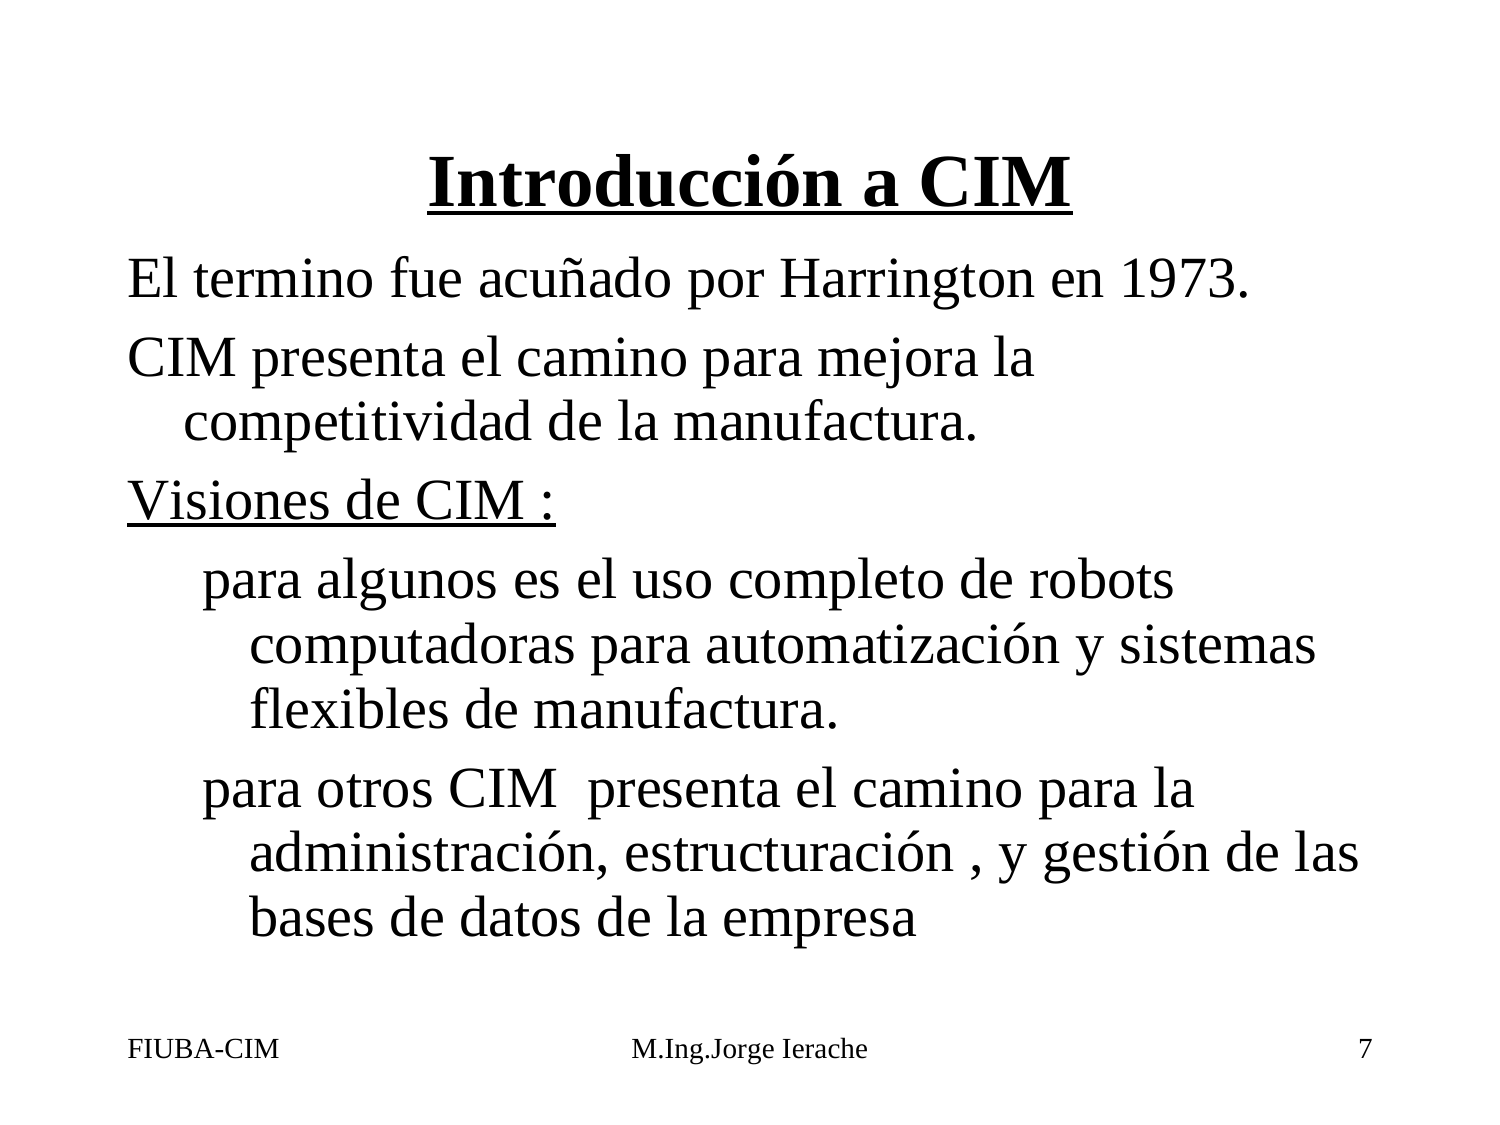

# Introducción a CIM
El termino fue acuñado por Harrington en 1973.
CIM presenta el camino para mejora la competitividad de la manufactura.
Visiones de CIM :
para algunos es el uso completo de robots computadoras para automatización y sistemas flexibles de manufactura.
para otros CIM presenta el camino para la administración, estructuración , y gestión de las bases de datos de la empresa
FIUBA-CIM
M.Ing.Jorge Ierache
7